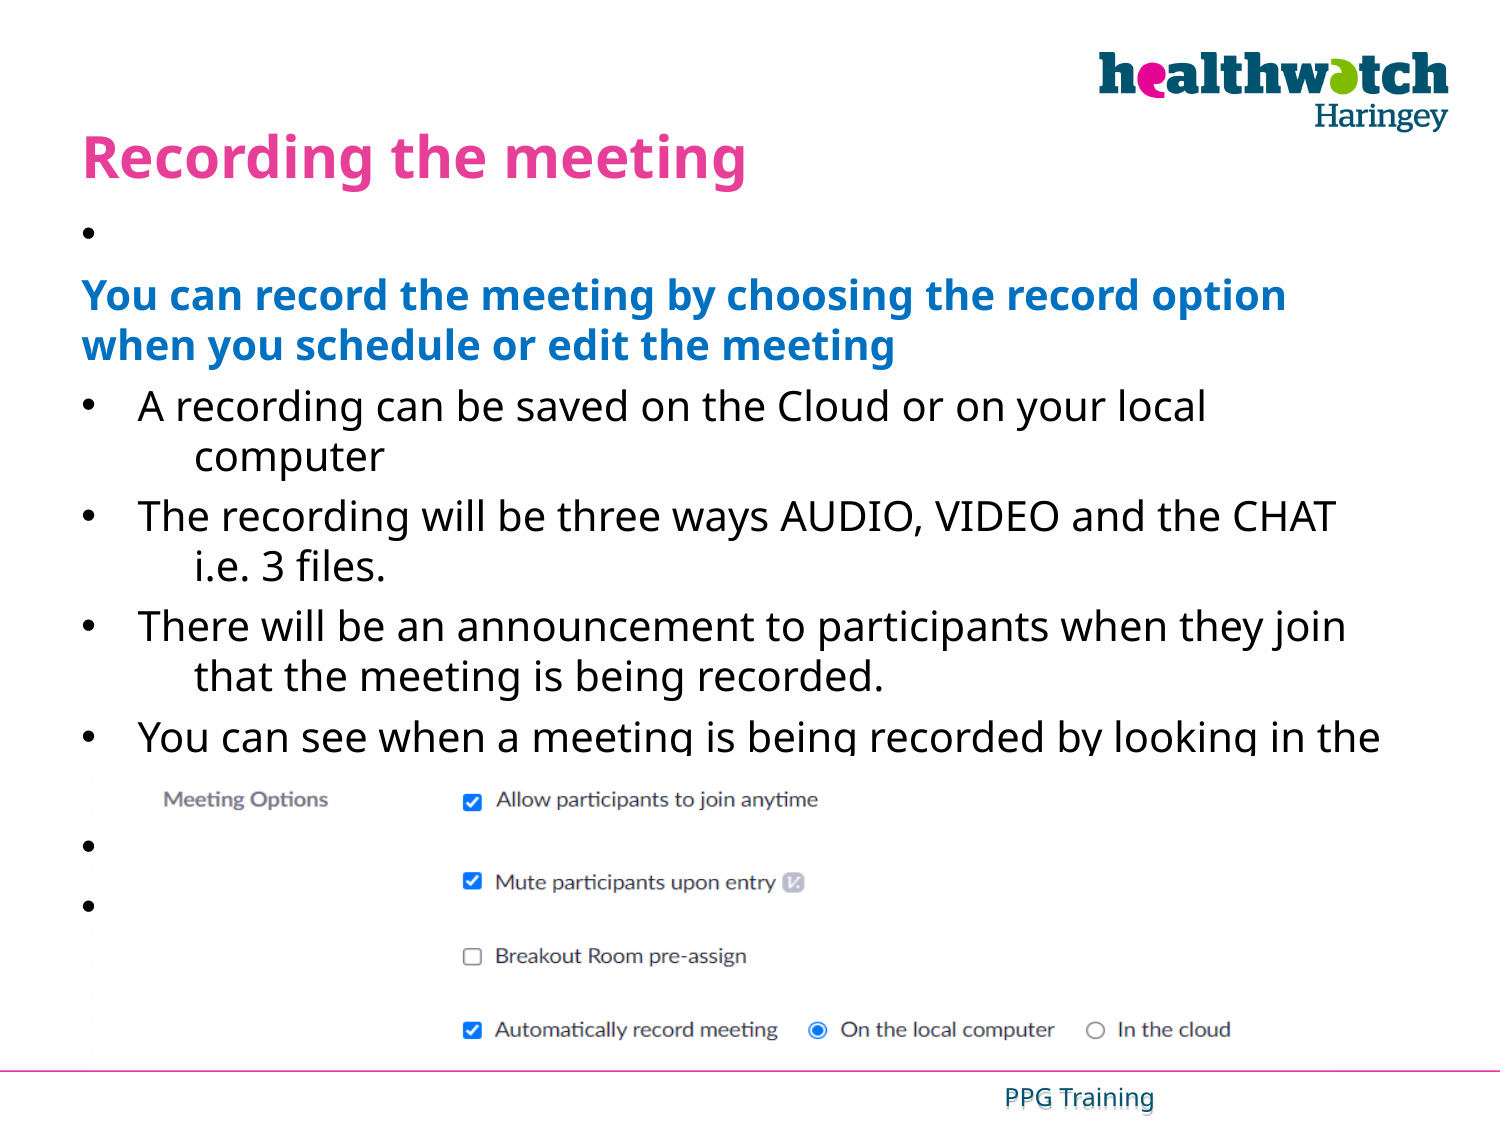

Recording the meeting
You can record the meeting by choosing the record option when you schedule or edit the meeting
A recording can be saved on the Cloud or on your local computer
The recording will be three ways AUDIO, VIDEO and the CHAT i.e. 3 files.
There will be an announcement to participants when they join that the meeting is being recorded.
You can see when a meeting is being recorded by looking in the top left hand corner